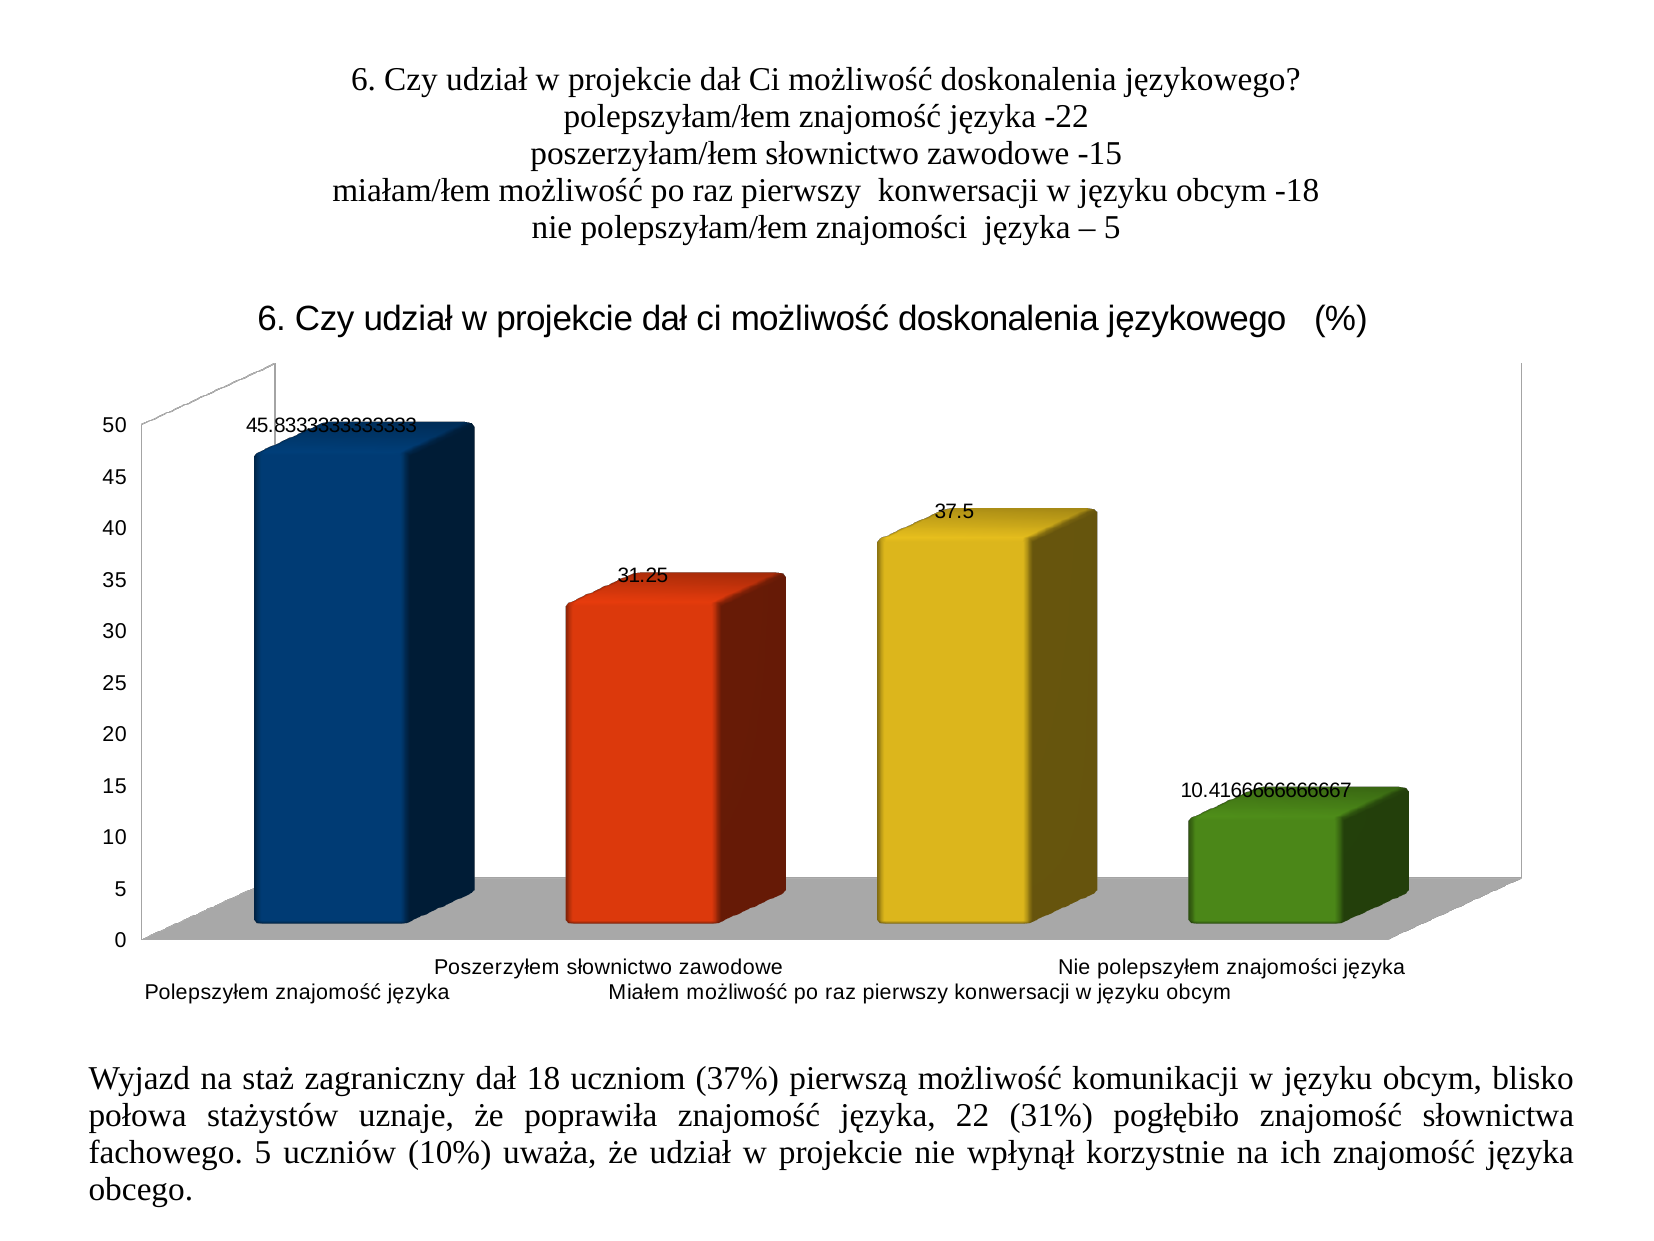

# 6. Czy udział w projekcie dał Ci możliwość doskonalenia językowego? polepszyłam/łem znajomość języka -22 poszerzyłam/łem słownictwo zawodowe -15 miałam/łem możliwość po raz pierwszy konwersacji w języku obcym -18 nie polepszyłam/łem znajomości języka – 5
[unsupported chart]
Wyjazd na staż zagraniczny dał 18 uczniom (37%) pierwszą możliwość komunikacji w języku obcym, blisko połowa stażystów uznaje, że poprawiła znajomość języka, 22 (31%) pogłębiło znajomość słownictwa fachowego. 5 uczniów (10%) uważa, że udział w projekcie nie wpłynął korzystnie na ich znajomość języka obcego.